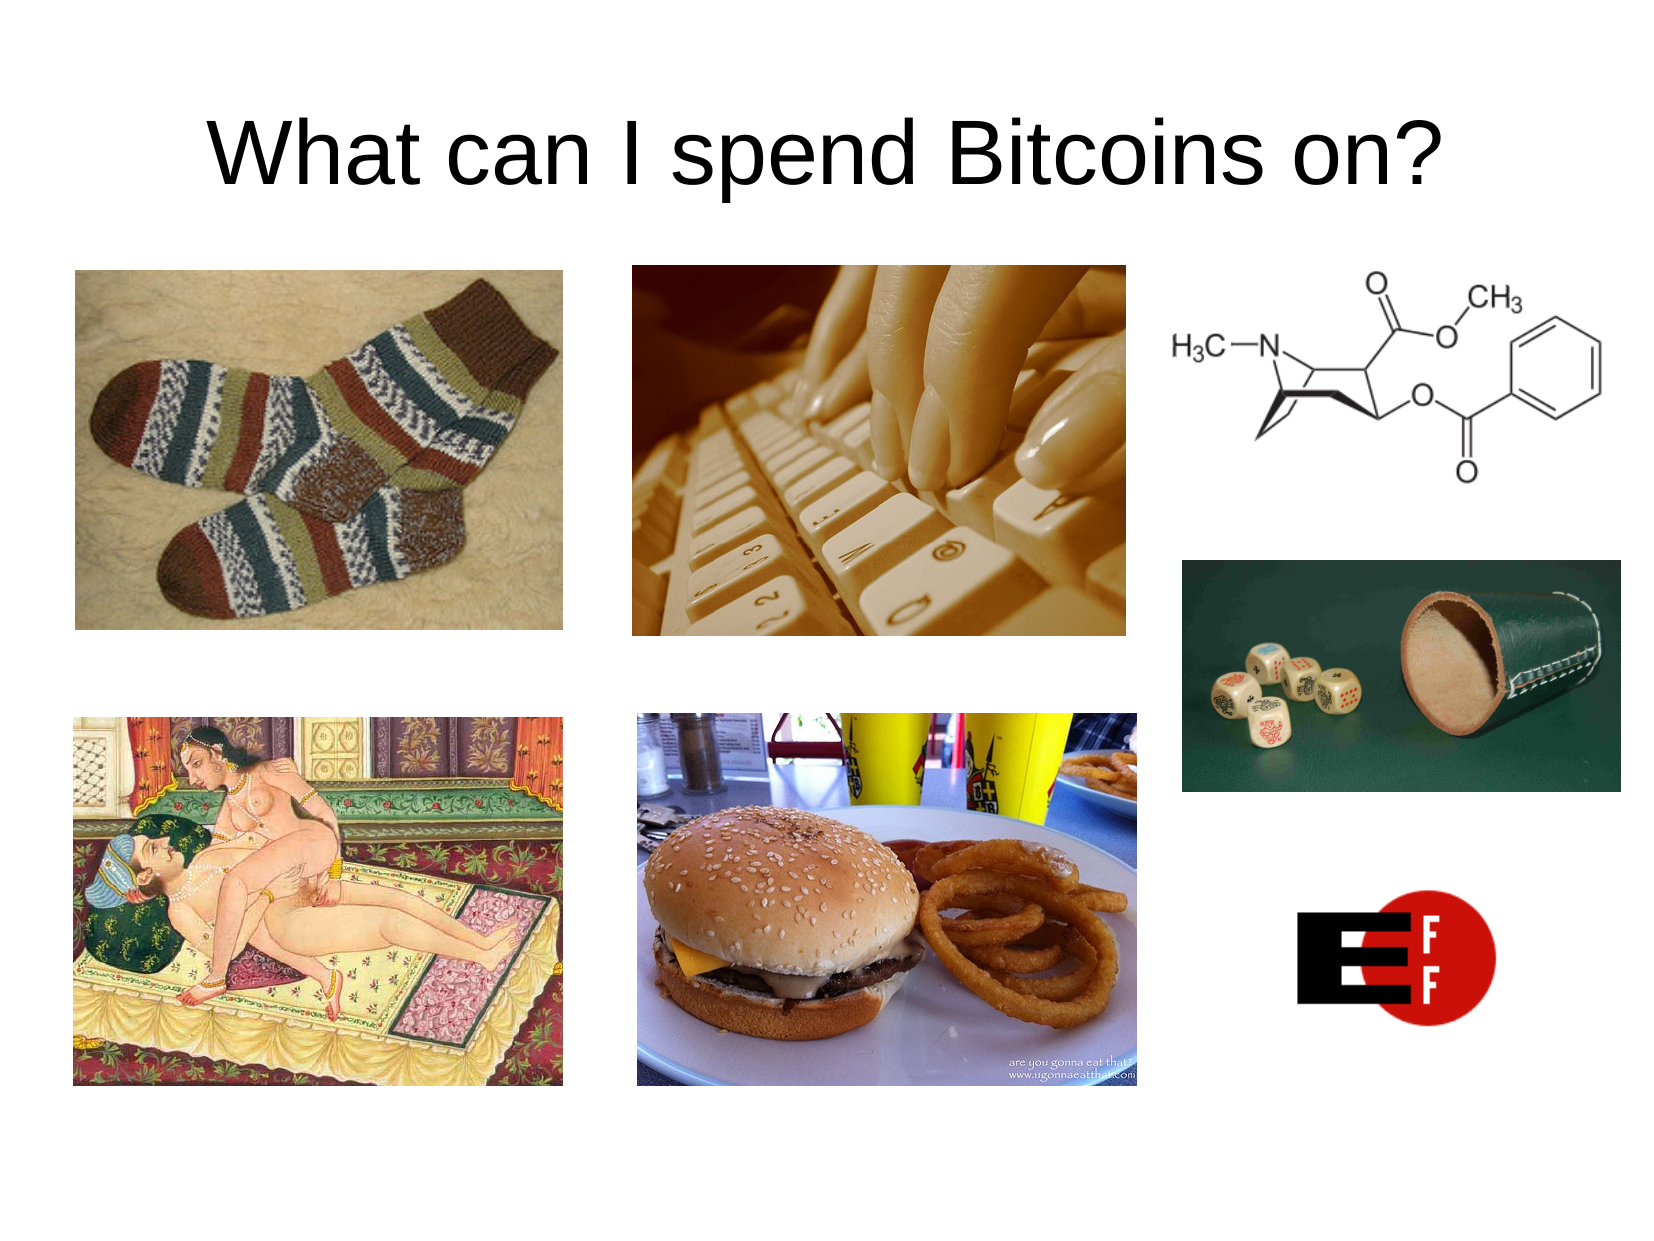

# What can I spend Bitcoins on?